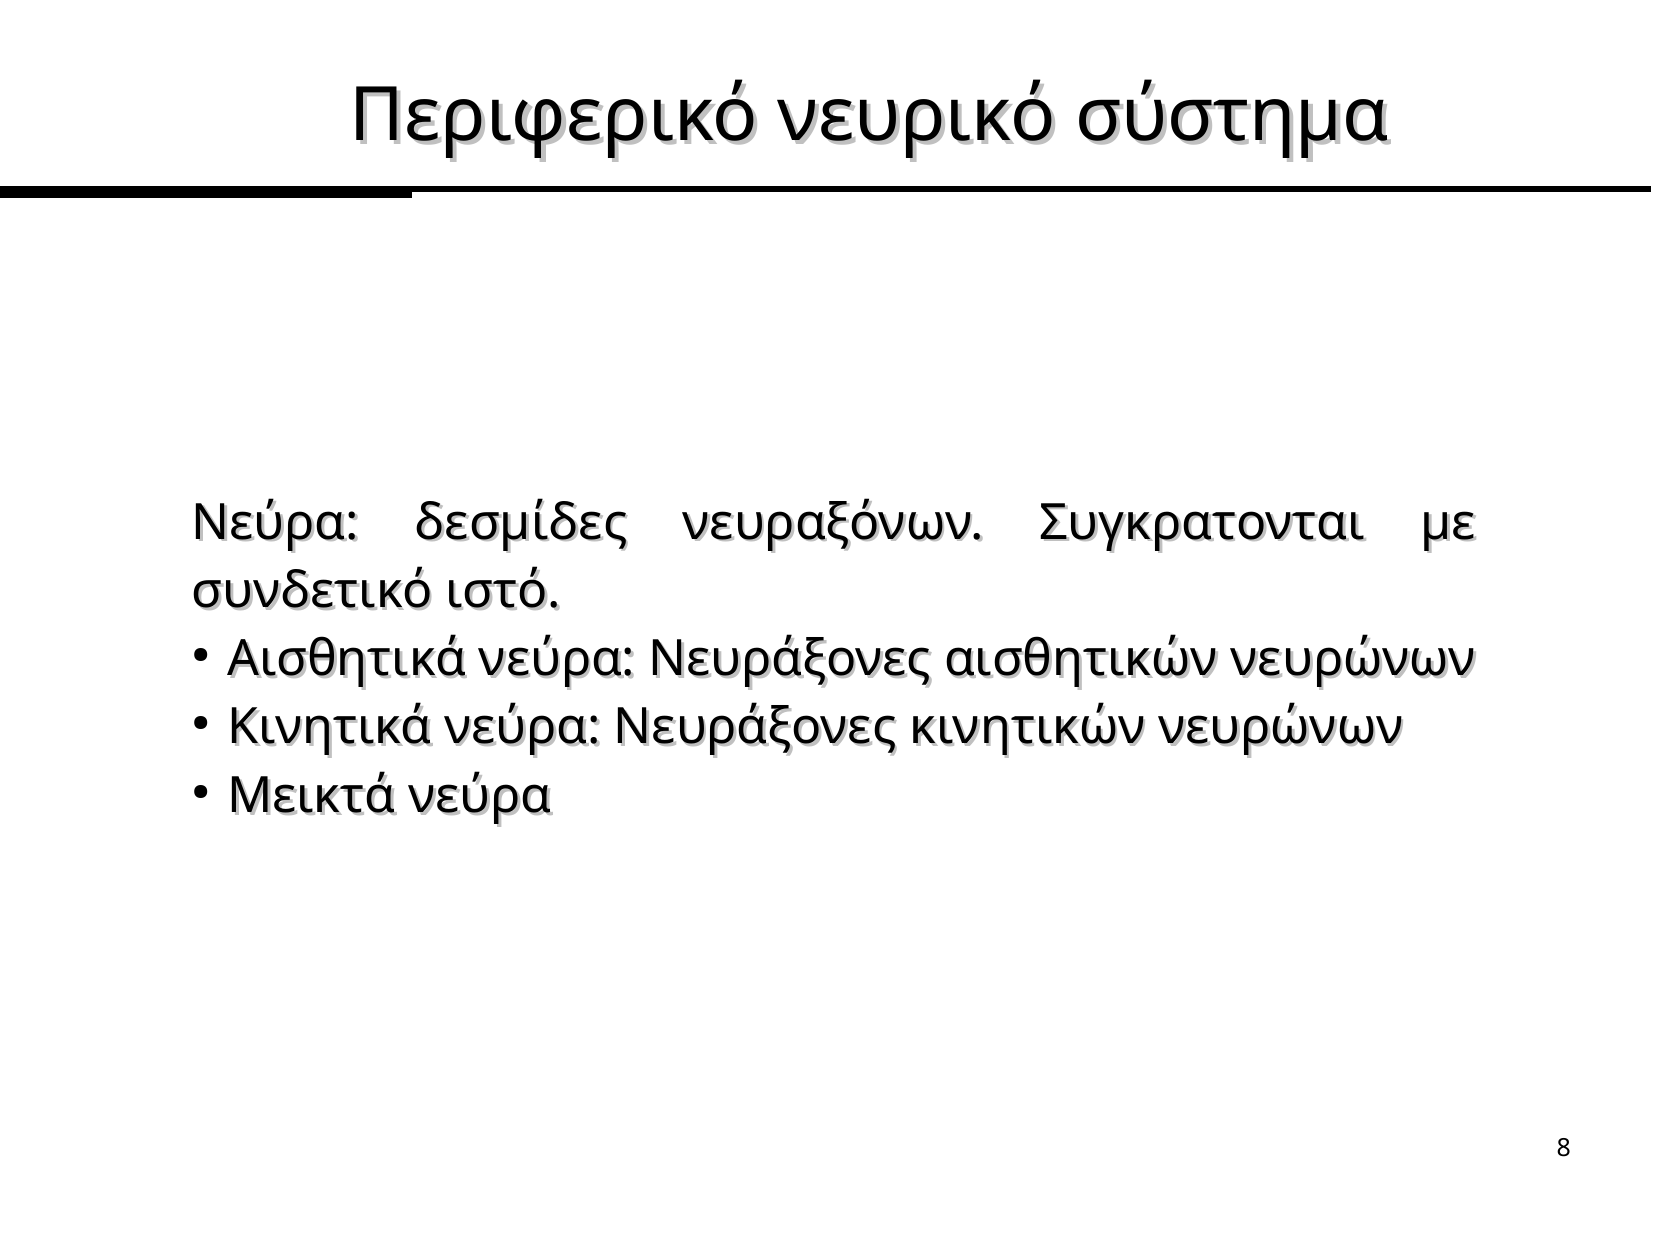

Περιφερικό νευρικό σύστημα
Νεύρα: δεσμίδες νευραξόνων. Συγκρατονται με συνδετικό ιστό.
Αισθητικά νεύρα: Νευράξονες αισθητικών νευρώνων
Κινητικά νεύρα: Νευράξονες κινητικών νευρώνων
Μεικτά νεύρα
8